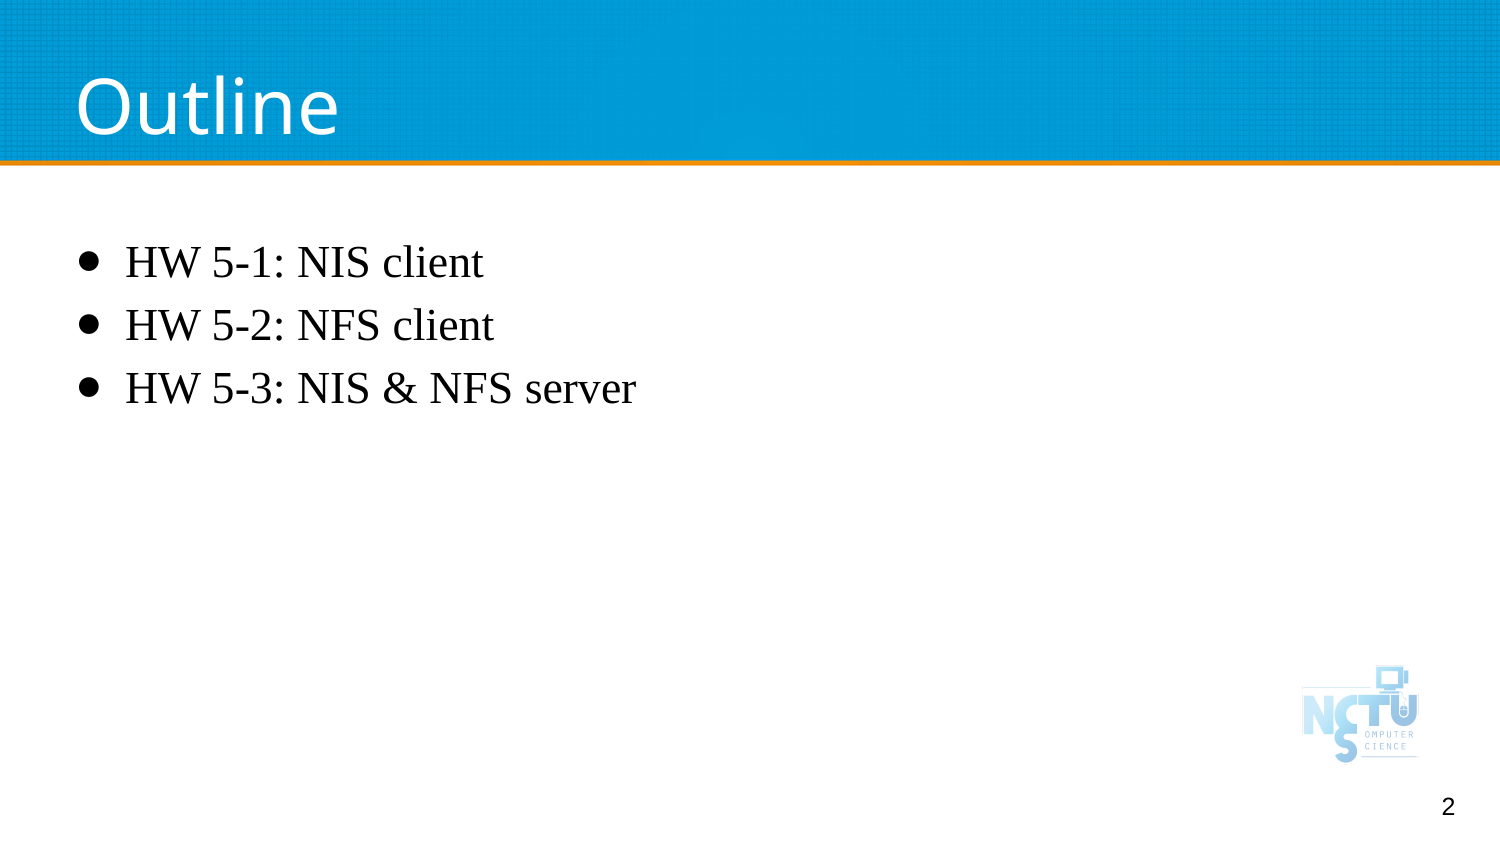

# Outline
HW 5-1: NIS client
HW 5-2: NFS client
HW 5-3: NIS & NFS server